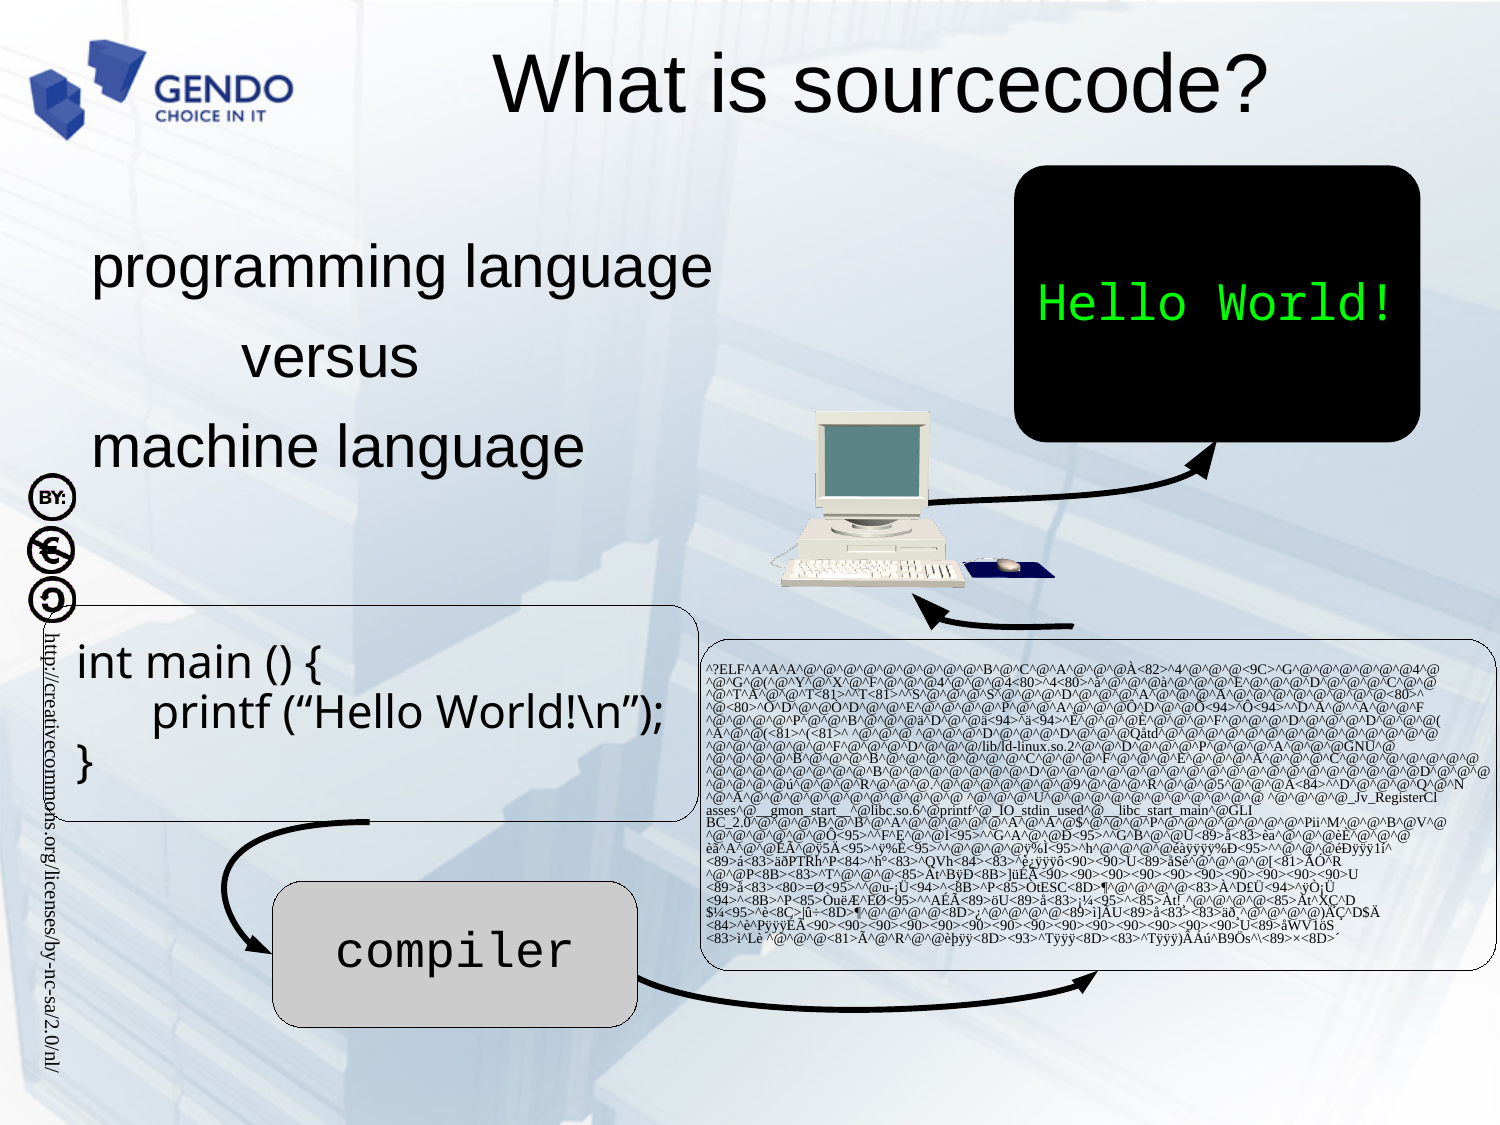

What is sourcecode?
Hello World!
# programming language
 versus
machine language
int main () {
	printf (“Hello World!\n”);
}
^?ELF^A^A^A^@^@^@^@^@^@^@^@^@^B^@^C^@^A^@^@^@À<82>^4^@^@^@<9C>^G^@^@^@^@^@^@4^@
^@^G^@(^@^Y^@^X^@^F^@^@^@4^@^@^@4<80>^4<80>^à^@^@^@à^@^@^@^E^@^@^@^D^@^@^@^C^@^@
^@^T^A^@^@^T<81>^^T<81>^^S^@^@^@^S^@^@^@^D^@^@^@^A^@^@^@^A^@^@^@^@^@^@^@^@<80>^
^@<80>^Ò^D^@^@Ò^D^@^@^E^@^@^@^@^P^@^@^A^@^@^@Ô^D^@^@Ô<94>^Ô<94>^^D^A^@^^A^@^@^F
^@^@^@^@^P^@^@^B^@^@^@ä^D^@^@ä<94>^ä<94>^È^@^@^@È^@^@^@^F^@^@^@^D^@^@^@^D^@^@^@(
^A^@^@(<81>^(<81>^ ^@^@^@ ^@^@^@^D^@^@^@^D^@^@^@Qåtd^@^@^@^@^@^@^@^@^@^@^@^@^@^@
^@^@^@^@^@^@^F^@^@^@^D^@^@^@/lib/ld-linux.so.2^@^@^D^@^@^@^P^@^@^@^A^@^@^@GNU^@
^@^@^@^@^B^@^@^@^B^@^@^@^@^@^@^@^C^@^@^@^F^@^@^@^E^@^@^@^A^@^@^@^C^@^@^@^@^@^@^@
^@^@^@^@^@^@^@^@^B^@^@^@^@^@^@^@^D^@^@^@^@^@^@^@^@^@^@^@^@^@^@^@^@^@^@^@D^@^@^@
^@^@^@^@ú^@^@^@^R^@^@^@.^@^@^@^@^@^@^@9^@^@^@^R^@^@^@5^@^@^@À<84>^^D^@^@^@^Q^@^N
^@^A^@^@^@^@^@^@^@^@^@^@^@ ^@^@^@^U^@^@^@^@^@^@^@^@^@^@^@ ^@^@^@^@_Jv_RegisterCl
asses^@__gmon_start__^@libc.so.6^@printf^@_IO_stdin_used^@__libc_start_main^@GLI
BC_2.0^@^@^@^B^@^B^@^A^@^@^@^@^@^A^@^A^@$^@^@^@^P^@^@^@^@^@^@^@^Pii^M^@^@^B^@V^@
^@^@^@^@^@^@Ô<95>^^F^E^@^@Ì<95>^^G^A^@^@Ð<95>^^G^B^@^@U<89>å<83>èa^@^@^@èÈ^@^@^@
èã^A^@^@ÉÃ^@ÿ5Ä<95>^ÿ%È<95>^^@^@^@^@ÿ%Ì<95>^h^@^@^@^@éàÿÿÿÿ%Ð<95>^^@^@^@éÐÿÿÿ1í^
<89>á<83>äðPTRh^P<84>^h°<83>^QVh<84><83>^è¿ÿÿÿô<90><90>U<89>åSè^@^@^@^@[<81>ÃÓ^R
^@^@P<8B><83>^T^@^@^@<85>Àt^BÿÐ<8B>]üÉÃ<90><90><90><90><90><90><90><90><90><90>U
<89>å<83><80>=Ø<95>^^@u-¡Ü<94>^<8B>^P<85>ÒtESC<8D>¶^@^@^@^@<83>À^D£Ü<94>^ÿÒ¡Ü
<94>^<8B>^P<85>ÒuëÆ^EØ<95>^^AÉÃ<89>öU<89>å<83>¡¼<95>^<85>Àt!¸^@^@^@^@<85>Àt^XÇ^D
$¼<95>^è<8C>|û÷<8D>¶^@^@^@^@<8D>¿^@^@^@^@<89>ì]ÃU<89>å<83><83>äð¸^@^@^@^@)ÄÇ^D$Ä
<84>^è^PÿÿÿÉÃ<90><90><90><90><90><90><90><90><90><90><90><90><90><90>U<89>åWV1öS
<83>ì^Lè ^@^@^@<81>Ã^@^R^@^@è­þÿÿ<8D><93>^Tÿÿÿ<8D><83>^Tÿÿÿ)ÂÁú^B9Ös^\<89>×<8D>´
compiler